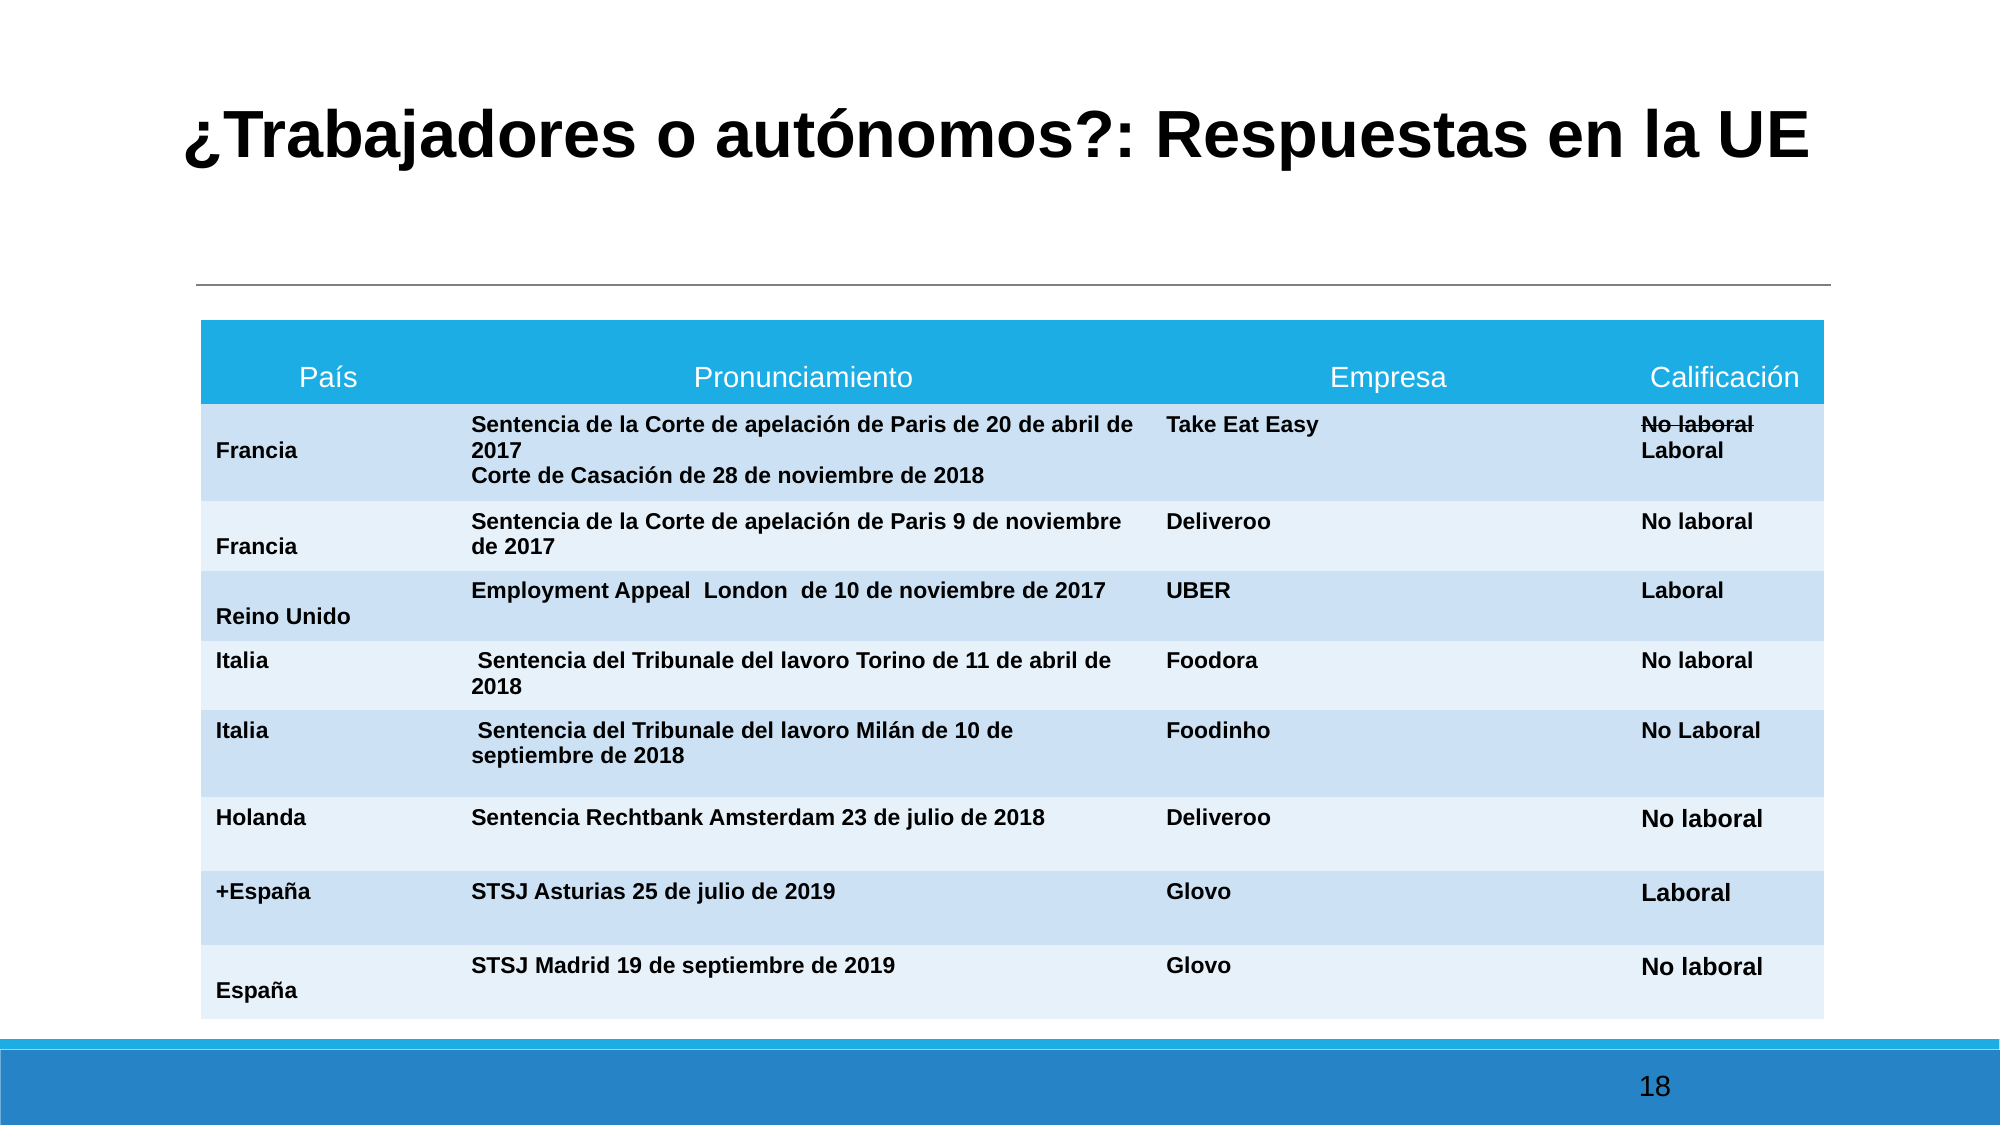

# ¿Trabajadores o autónomos?: Respuestas en la UE
| País | Pronunciamiento | Empresa | Calificación |
| --- | --- | --- | --- |
| Francia | Sentencia de la Corte de apelación de Paris de 20 de abril de 2017 Corte de Casación de 28 de noviembre de 2018 | Take Eat Easy | No laboral Laboral |
| Francia | Sentencia de la Corte de apelación de Paris 9 de noviembre de 2017 | Deliveroo | No laboral |
| Reino Unido | Employment Appeal London de 10 de noviembre de 2017 | UBER | Laboral |
| Italia | Sentencia del Tribunale del lavoro Torino de 11 de abril de 2018 | Foodora | No laboral |
| Italia | Sentencia del Tribunale del lavoro Milán de 10 de septiembre de 2018 | Foodinho | No Laboral |
| Holanda | Sentencia Rechtbank Amsterdam 23 de julio de 2018 | Deliveroo | No laboral |
| +España | STSJ Asturias 25 de julio de 2019 | Glovo | Laboral |
| España | STSJ Madrid 19 de septiembre de 2019 | Glovo | No laboral |